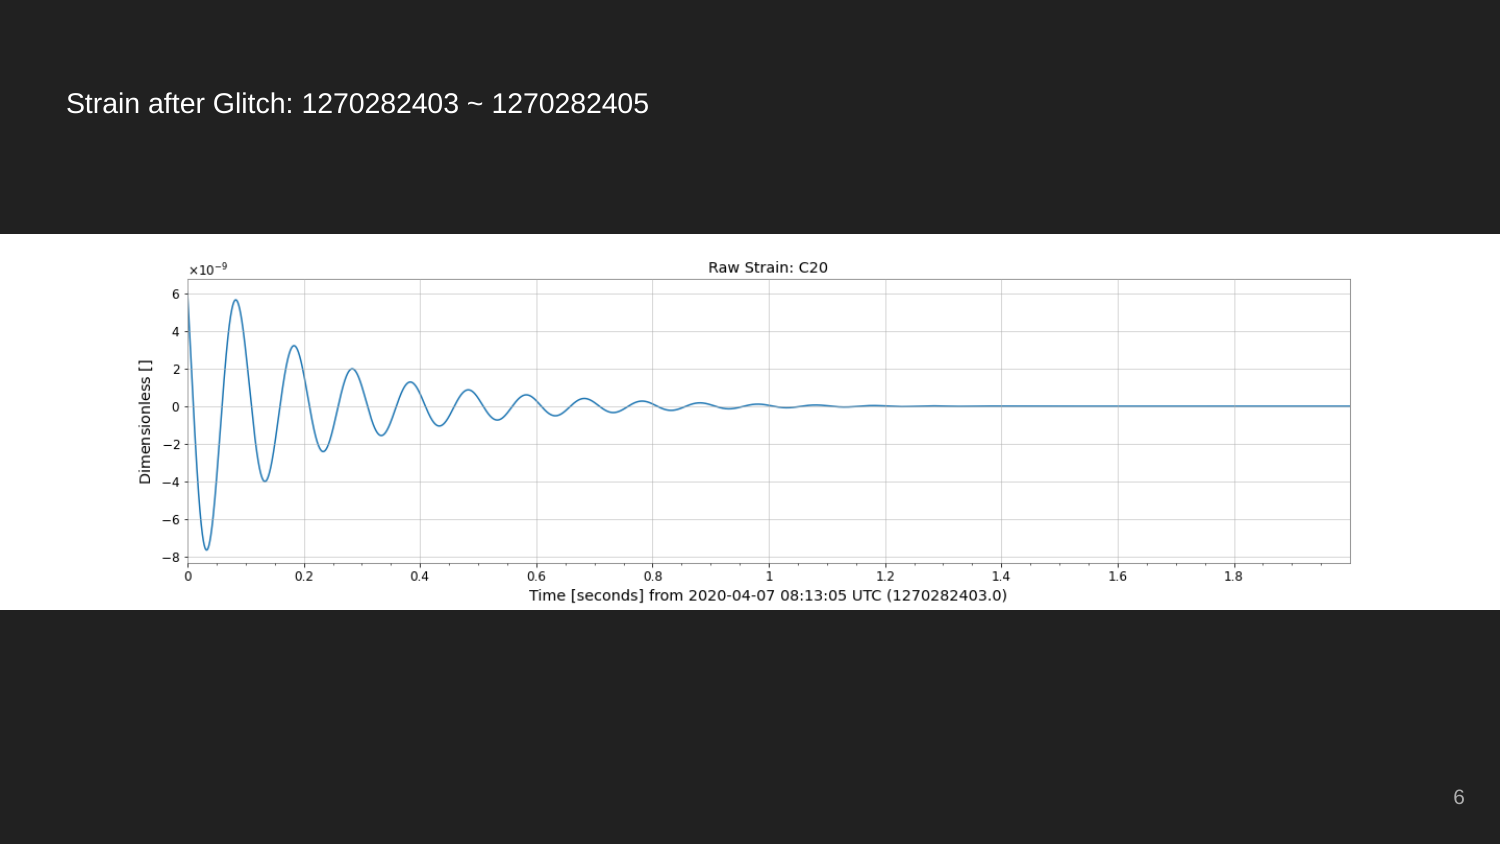

# Strain after Glitch: 1270282403 ~ 1270282405